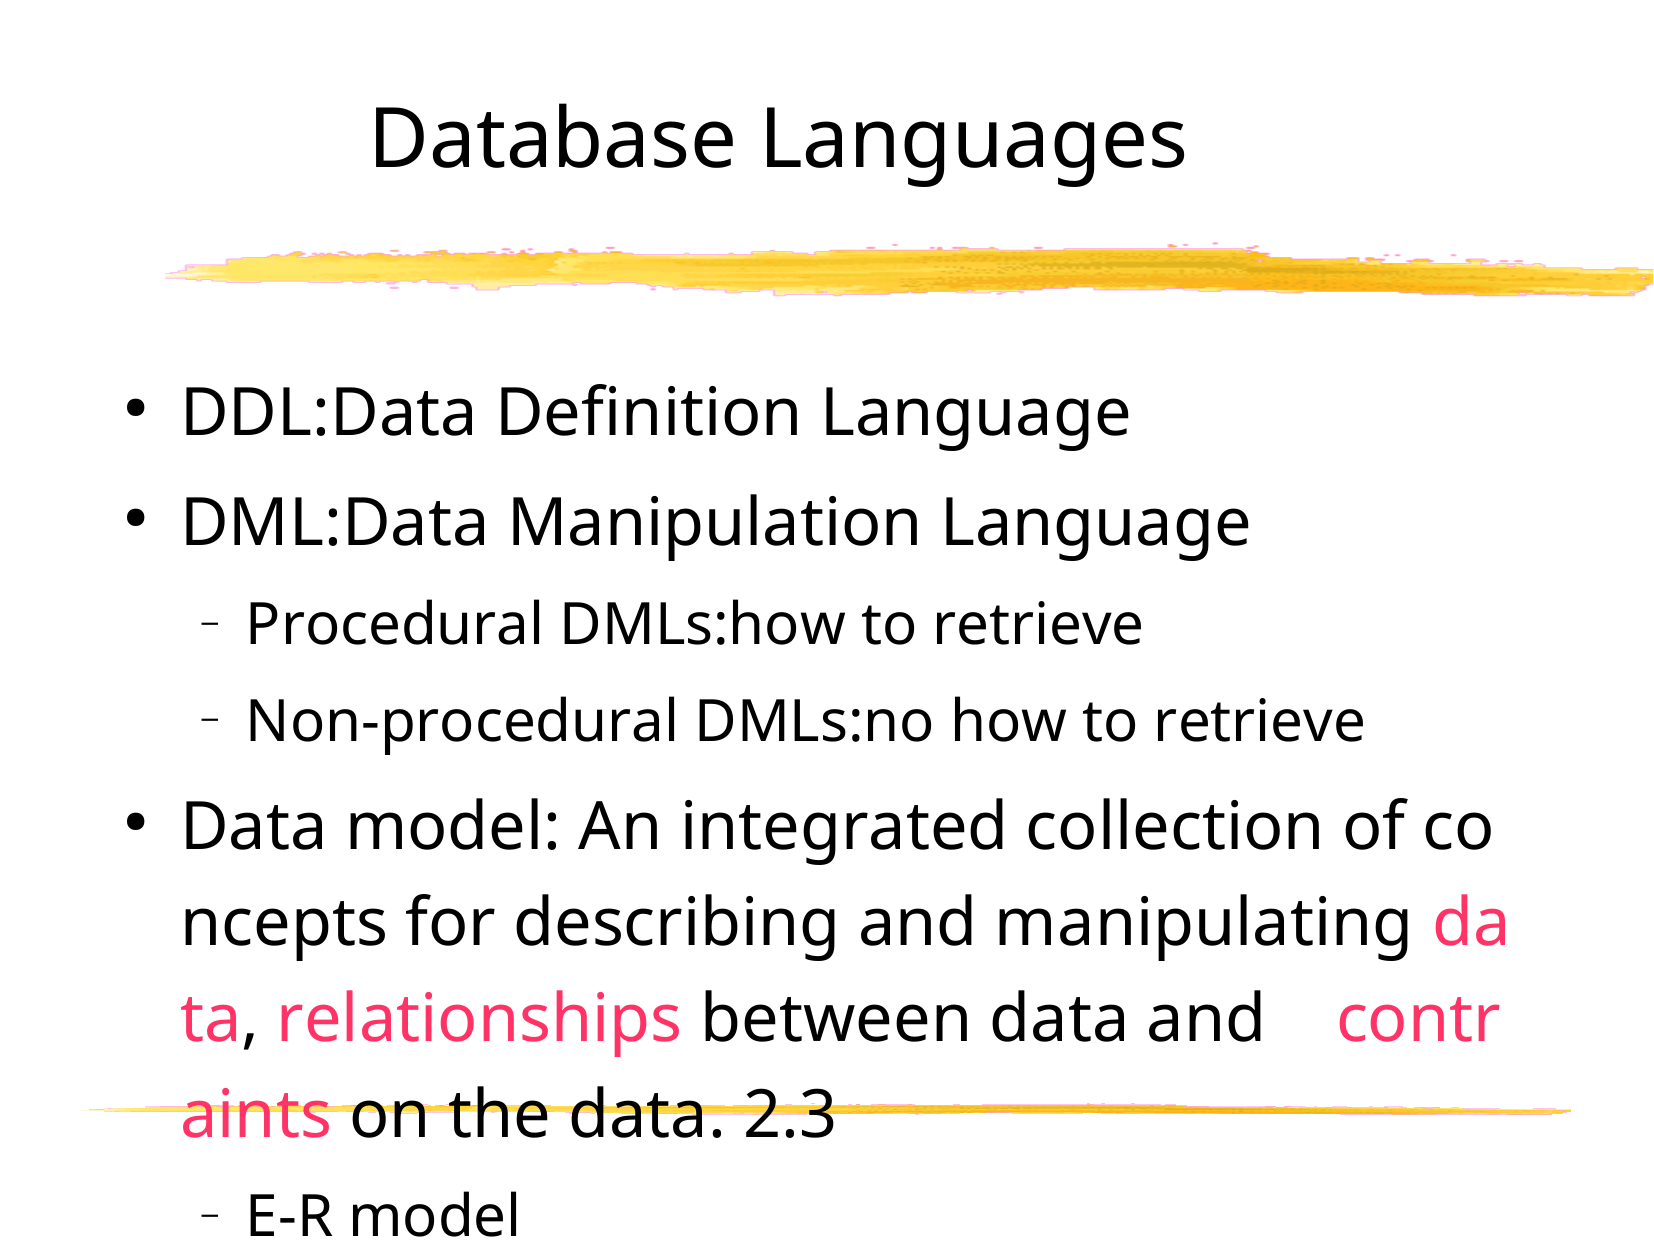

# Database Languages
DDL:Data Definition Language
DML:Data Manipulation Language
Procedural DMLs:how to retrieve
Non-procedural DMLs:no how to retrieve
Data model: An integrated collection of concepts for describing and manipulating data, relationships between data and contraints on the data. 2.3
E-R model